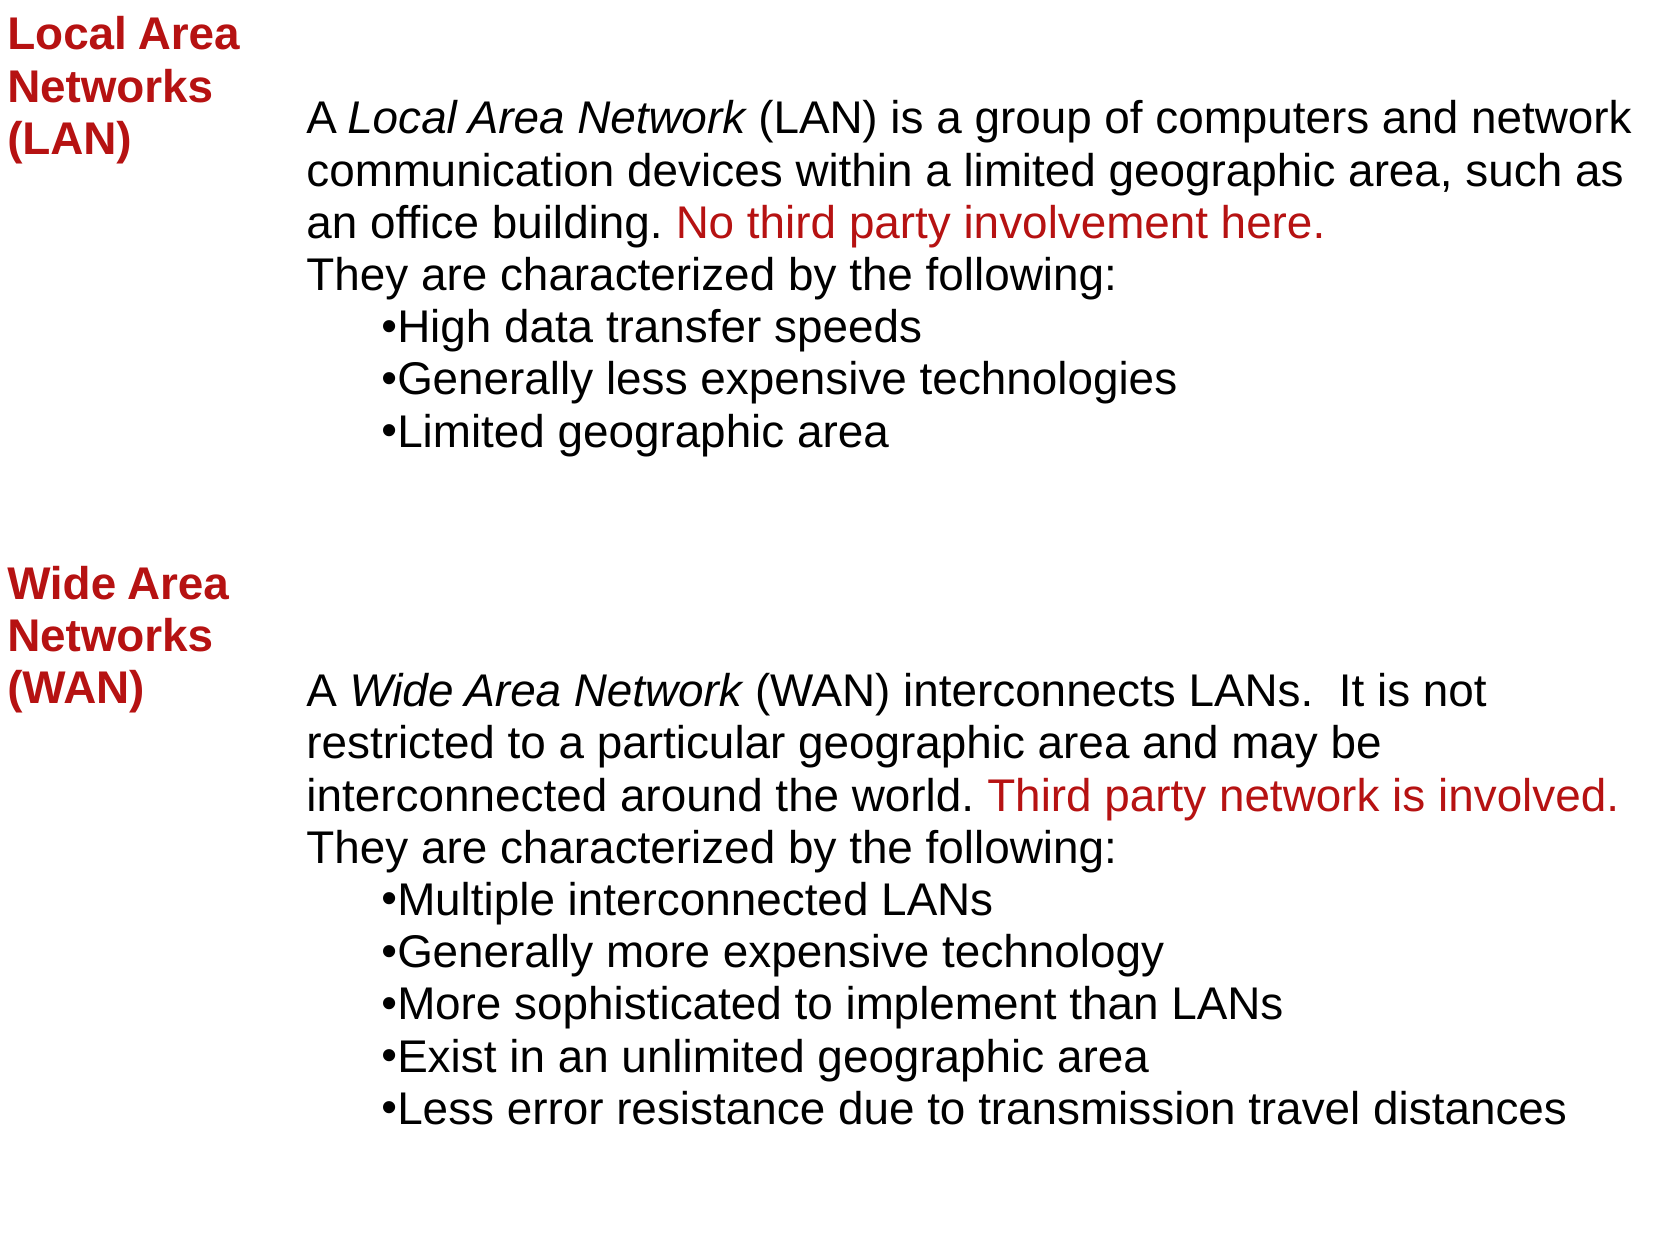

Local Area Networks (LAN)
A Local Area Network (LAN) is a group of computers and network communication devices within a limited geographic area, such as an office building. No third party involvement here.
They are characterized by the following:
High data transfer speeds
Generally less expensive technologies
Limited geographic area
Wide Area Networks (WAN)
A Wide Area Network (WAN) interconnects LANs.  It is not restricted to a particular geographic area and may be interconnected around the world. Third party network is involved.
They are characterized by the following:
Multiple interconnected LANs
Generally more expensive technology
More sophisticated to implement than LANs
Exist in an unlimited geographic area
Less error resistance due to transmission travel distances